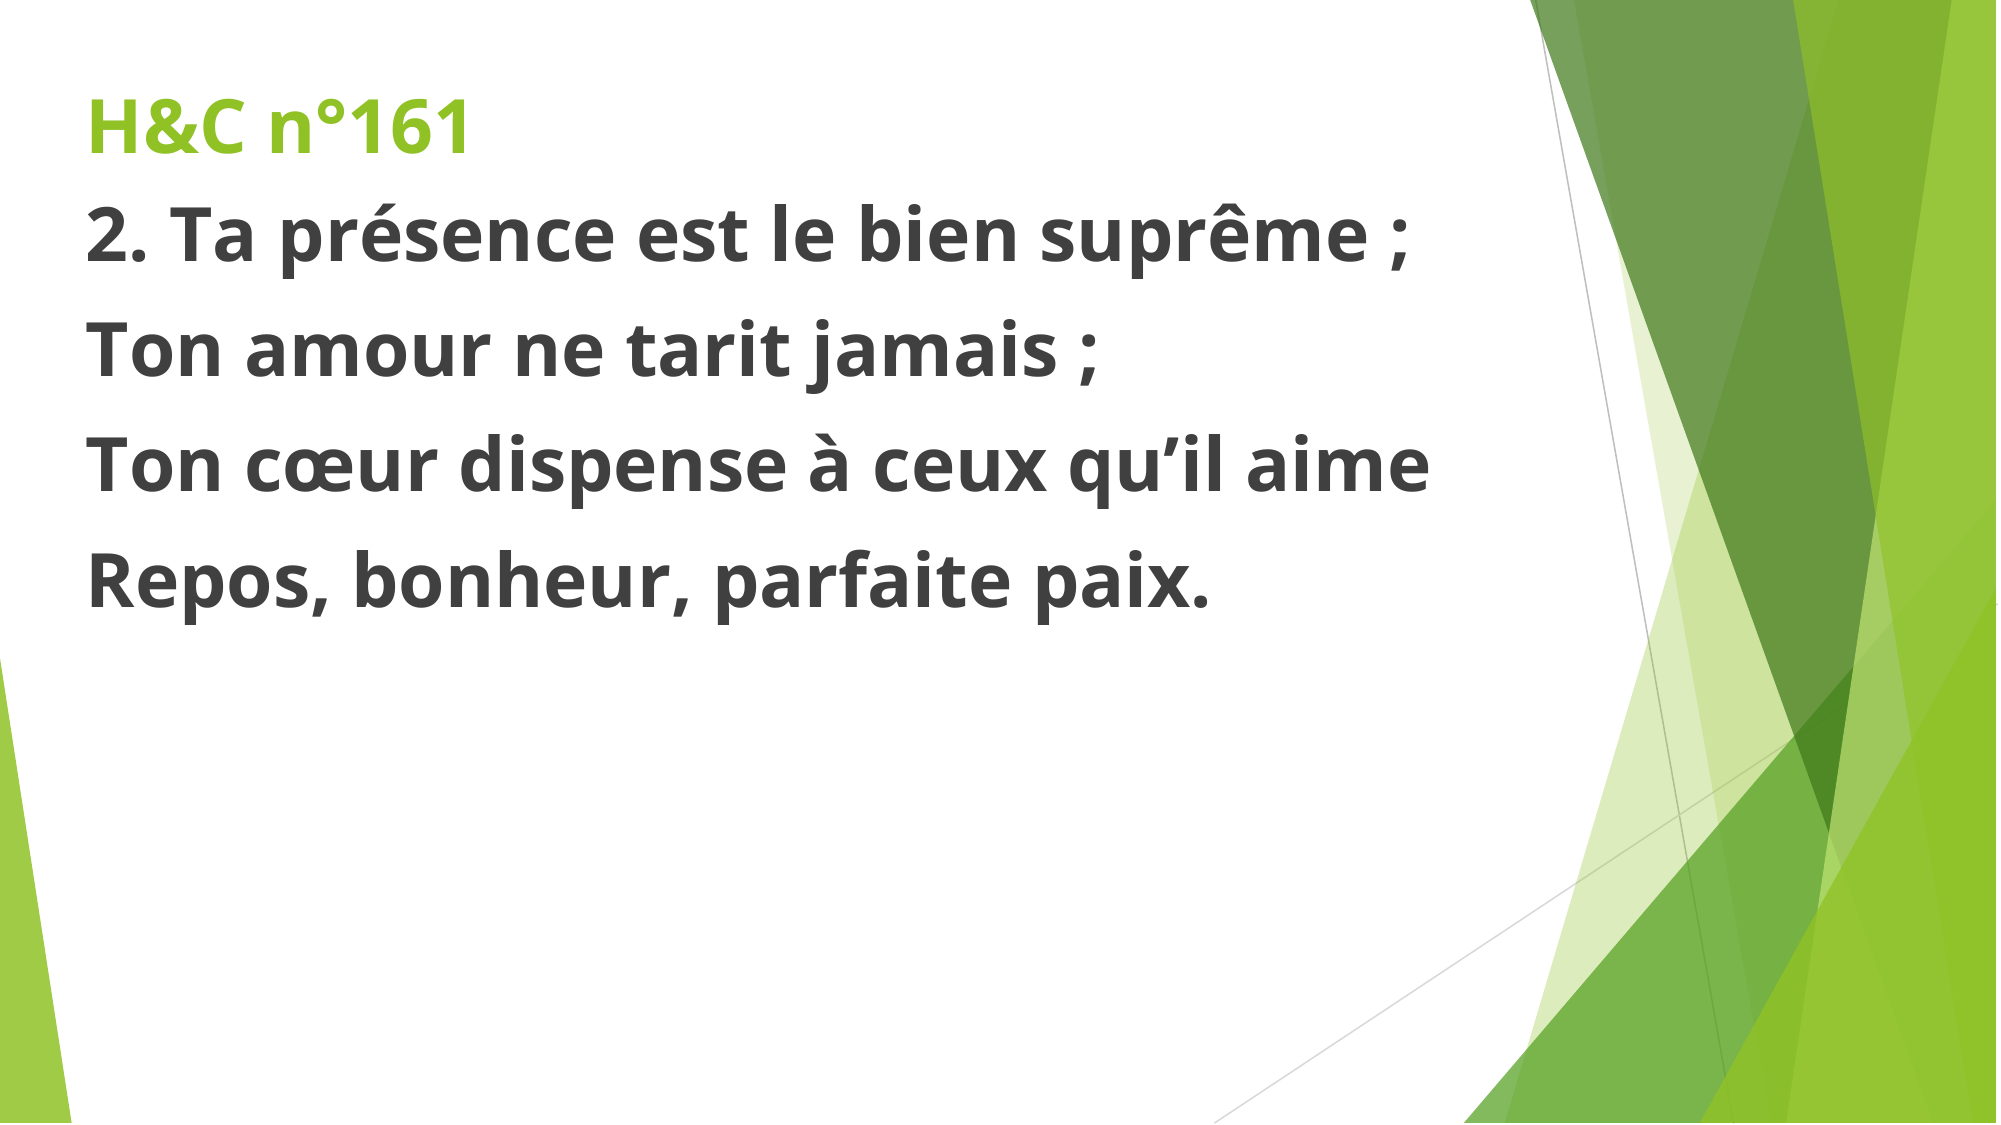

H&C n°161
2. Ta présence est le bien suprême ;
Ton amour ne tarit jamais ;
Ton cœur dispense à ceux qu’il aime
Repos, bonheur, parfaite paix.